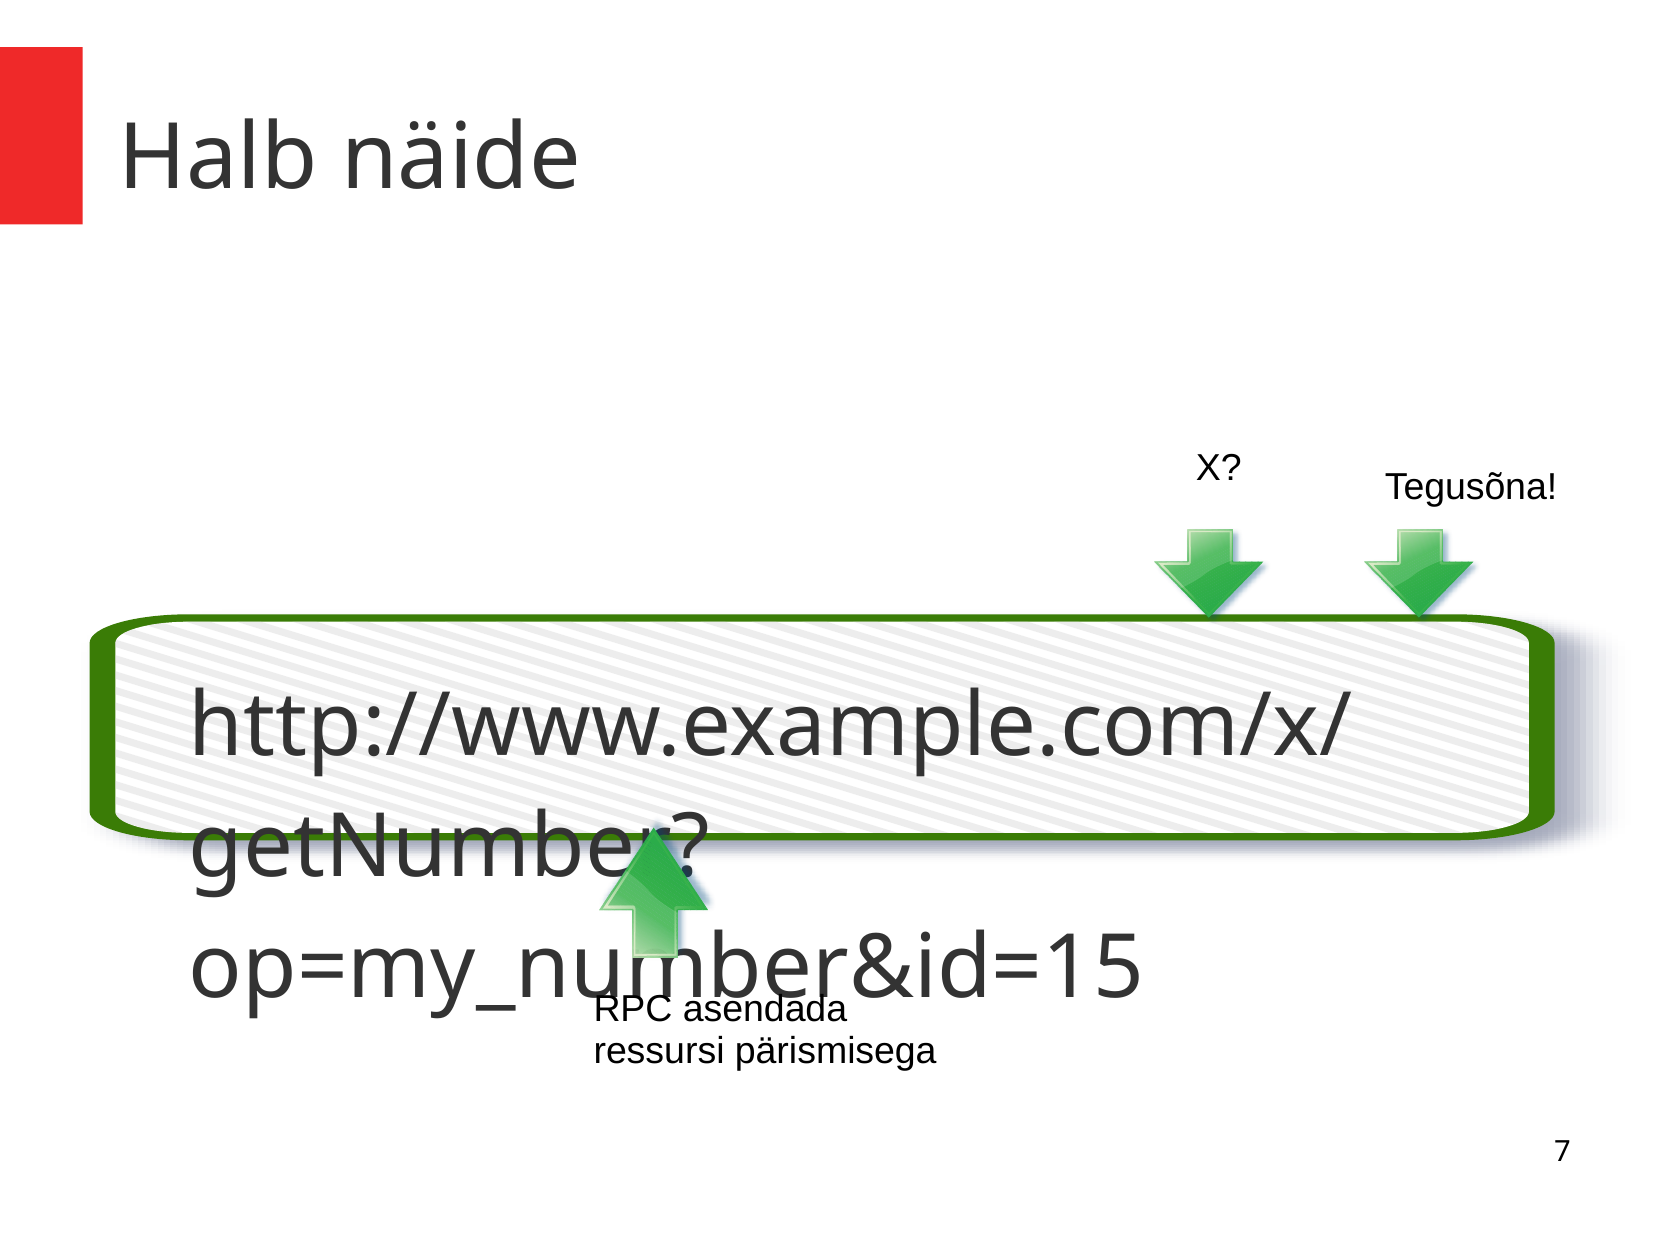

# Halb näide
http://www.example.com/x/getNumber?op=my_number&id=15
X?
Tegusõna!
RPC asendada
ressursi pärismisega
7